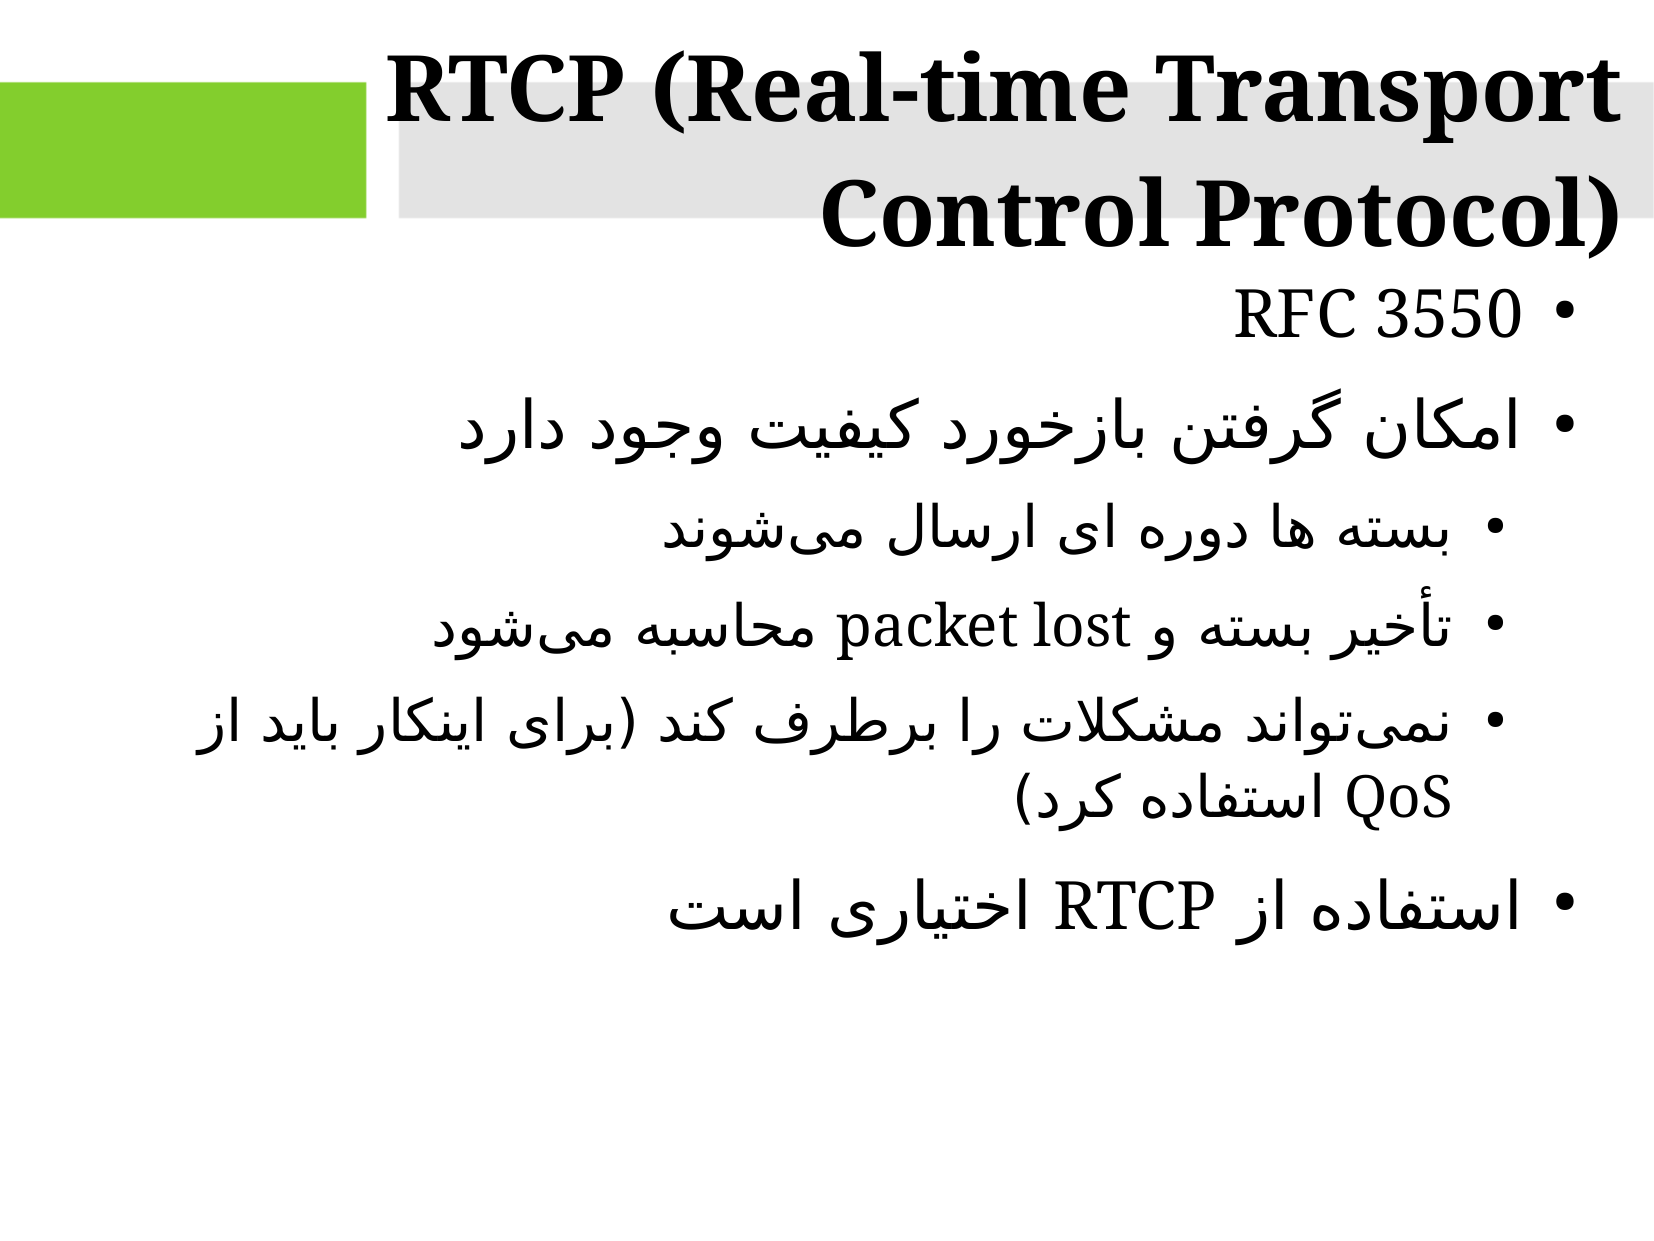

# RTCP (Real-time Transport Control Protocol)
RFC 3550
امکان گرفتن بازخورد کیفیت وجود دارد
بسته ها دوره ای ارسال می‌شوند
تأخیر بسته و packet lost محاسبه می‌شود
نمی‌تواند مشکلات را برطرف کند (برای اینکار باید از QoS استفاده کرد)
استفاده از RTCP اختیاری است